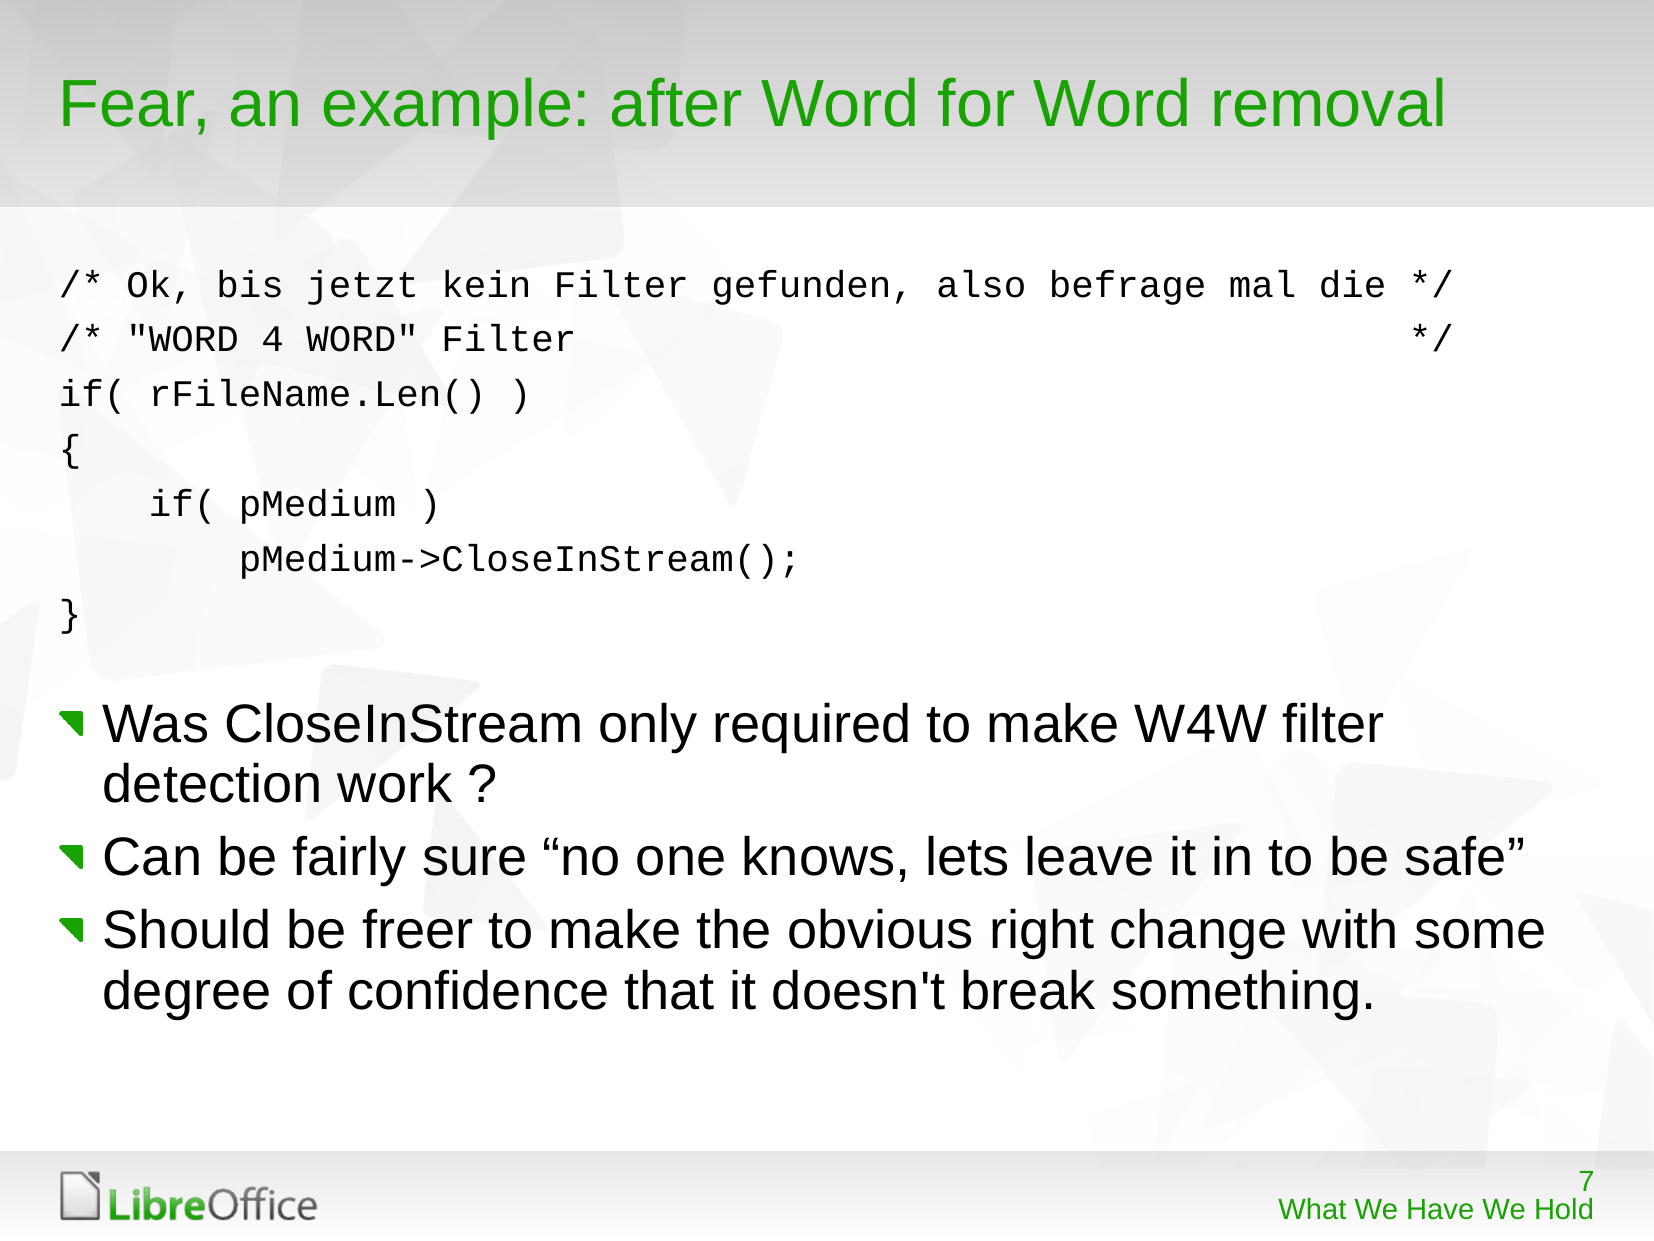

# Fear, an example: after Word for Word removal
/* Ok, bis jetzt kein Filter gefunden, also befrage mal die */
/* "WORD 4 WORD" Filter */
if( rFileName.Len() )
{
 if( pMedium )
 pMedium->CloseInStream();
}
Was CloseInStream only required to make W4W filter detection work ?
Can be fairly sure “no one knows, lets leave it in to be safe”
Should be freer to make the obvious right change with some degree of confidence that it doesn't break something.
7
What We Have We Hold